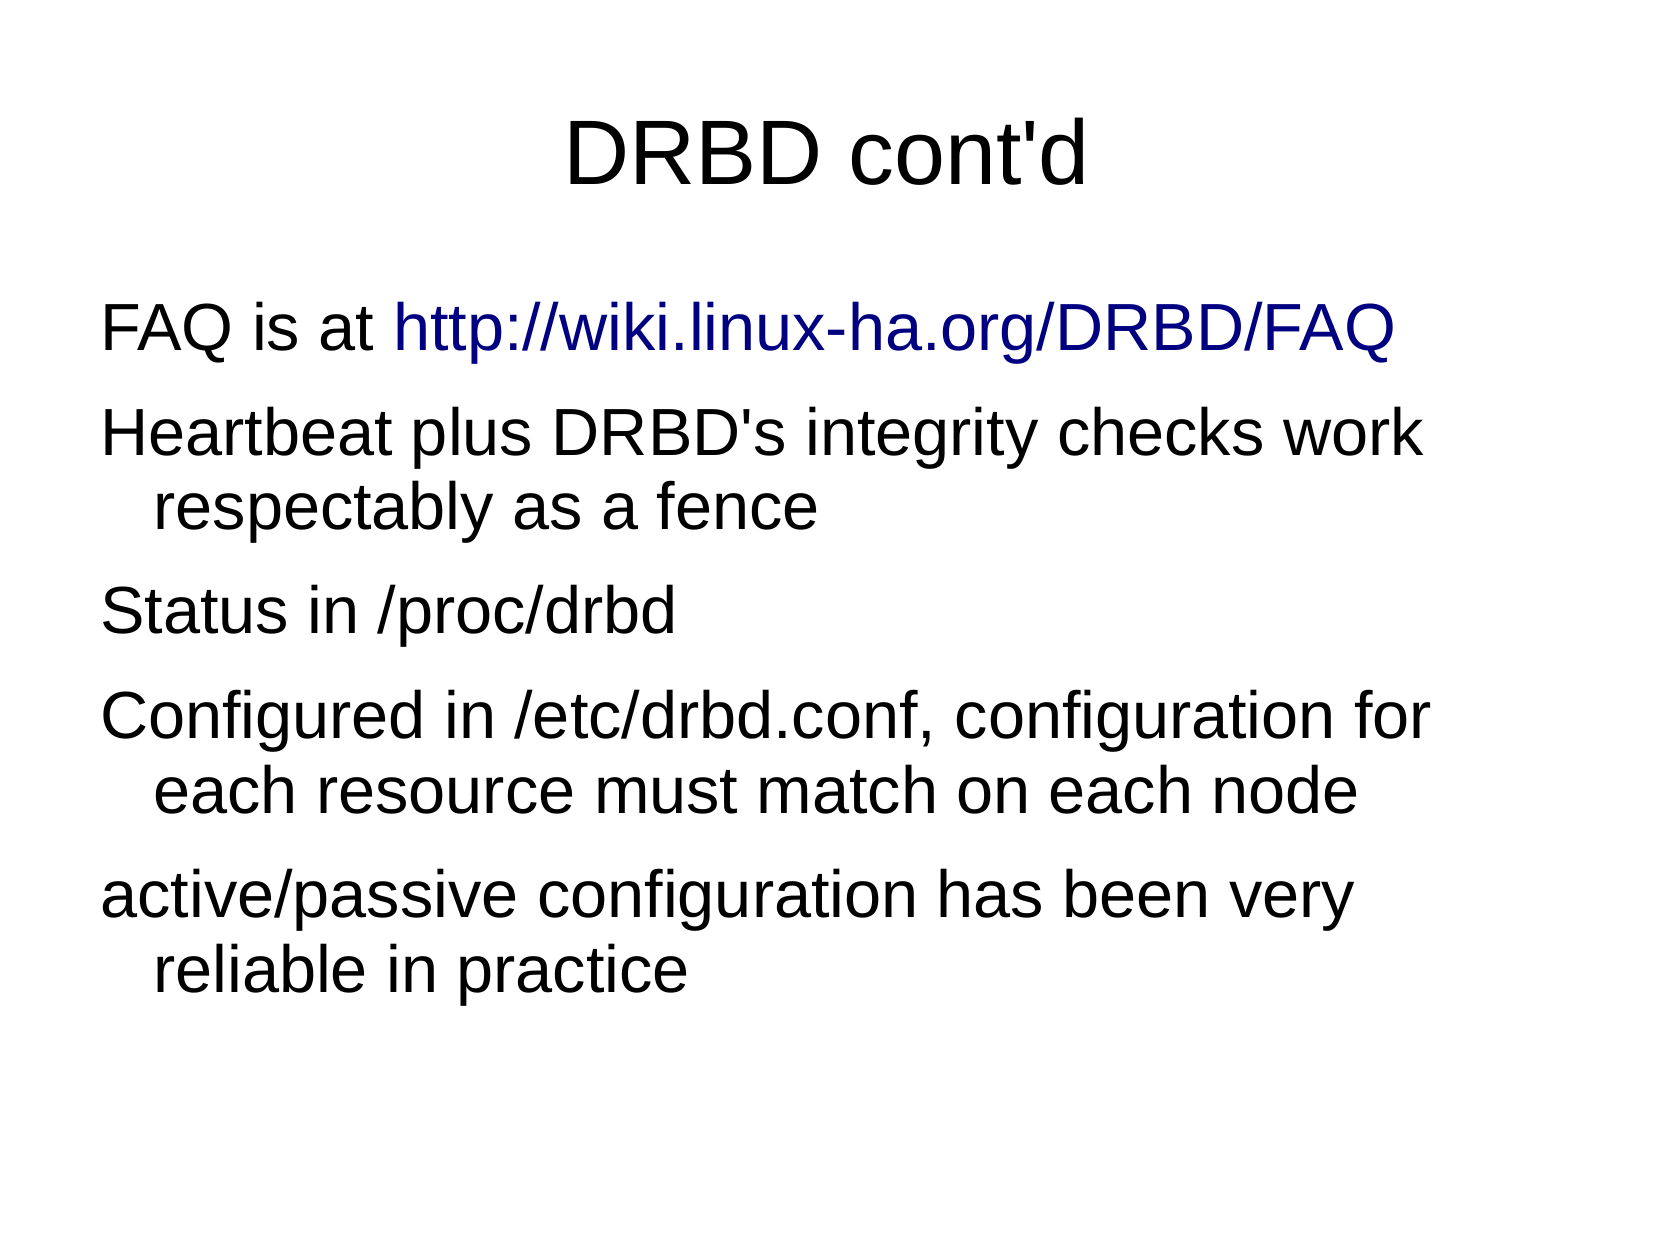

# DRBD cont'd
FAQ is at http://wiki.linux-ha.org/DRBD/FAQ
Heartbeat plus DRBD's integrity checks work respectably as a fence
Status in /proc/drbd
Configured in /etc/drbd.conf, configuration for each resource must match on each node
active/passive configuration has been very reliable in practice